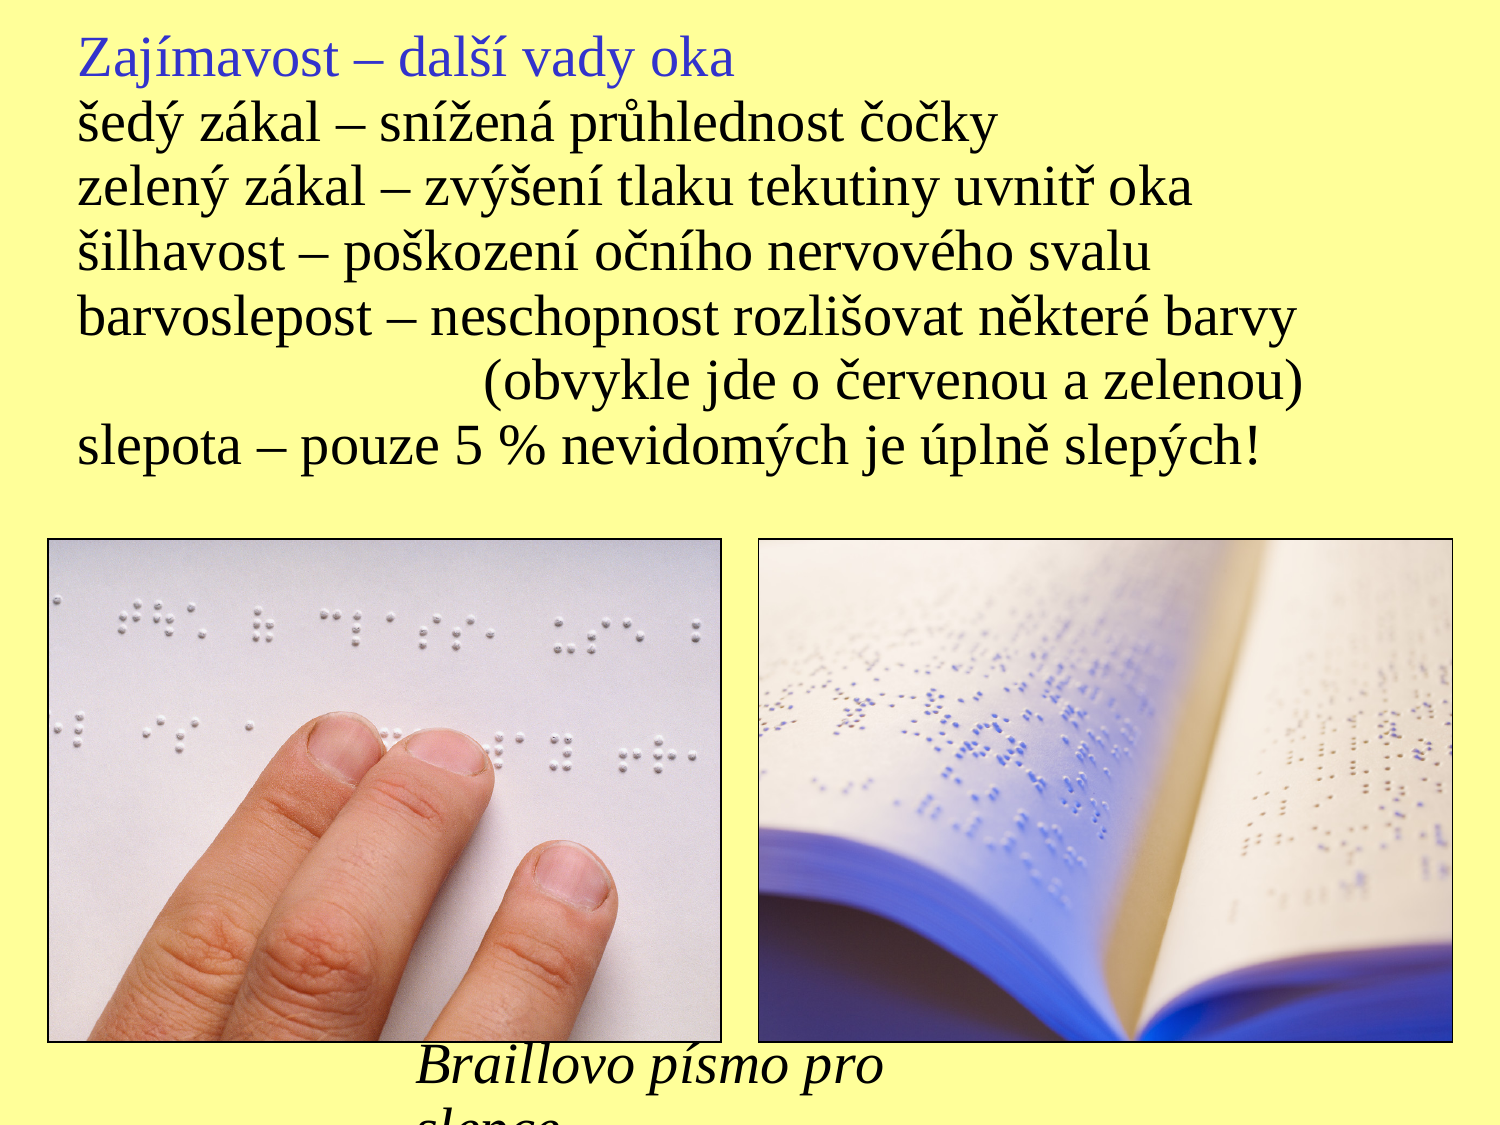

Zajímavost – další vady oka
šedý zákal – snížená průhlednost čočky
zelený zákal – zvýšení tlaku tekutiny uvnitř oka
šilhavost – poškození očního nervového svalu
barvoslepost – neschopnost rozlišovat některé barvy
 (obvykle jde o červenou a zelenou)
slepota – pouze 5 % nevidomých je úplně slepých!
Braillovo písmo pro slepce